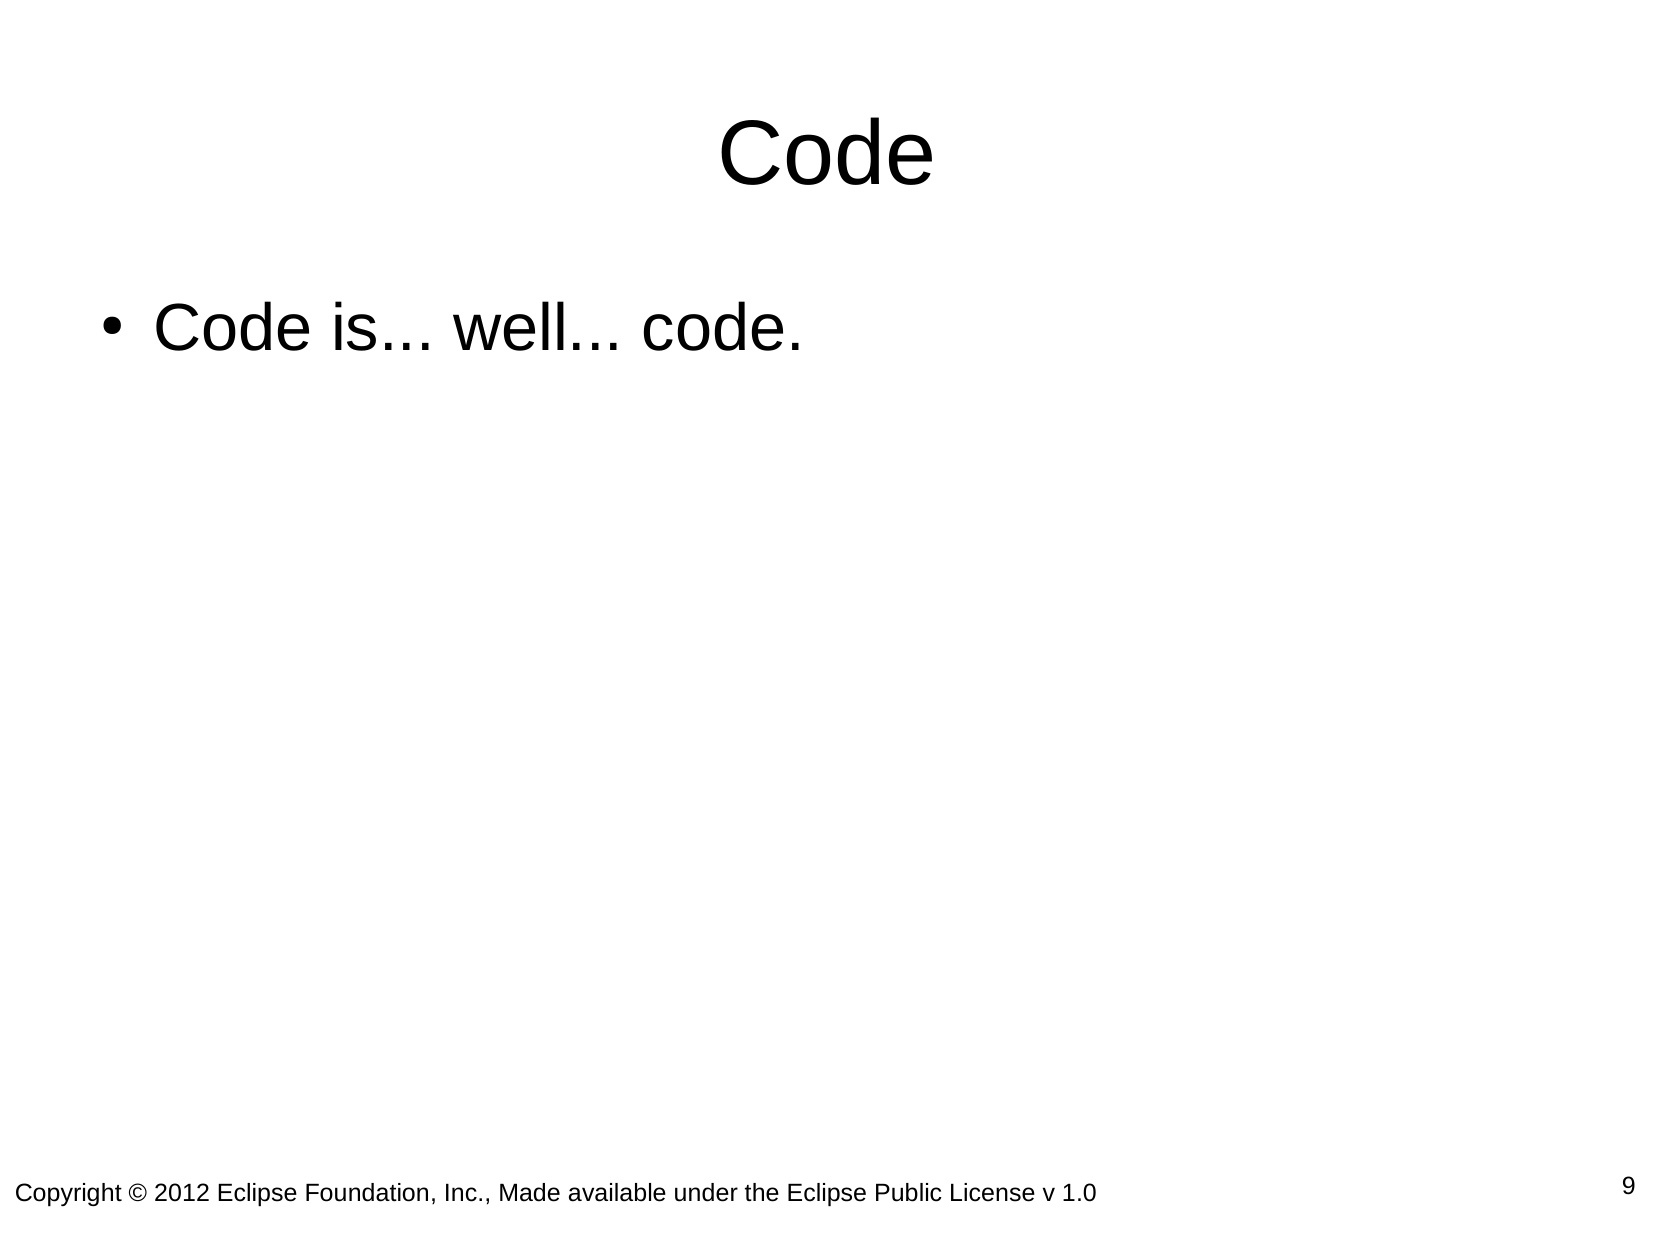

# Code
Code is... well... code.
9